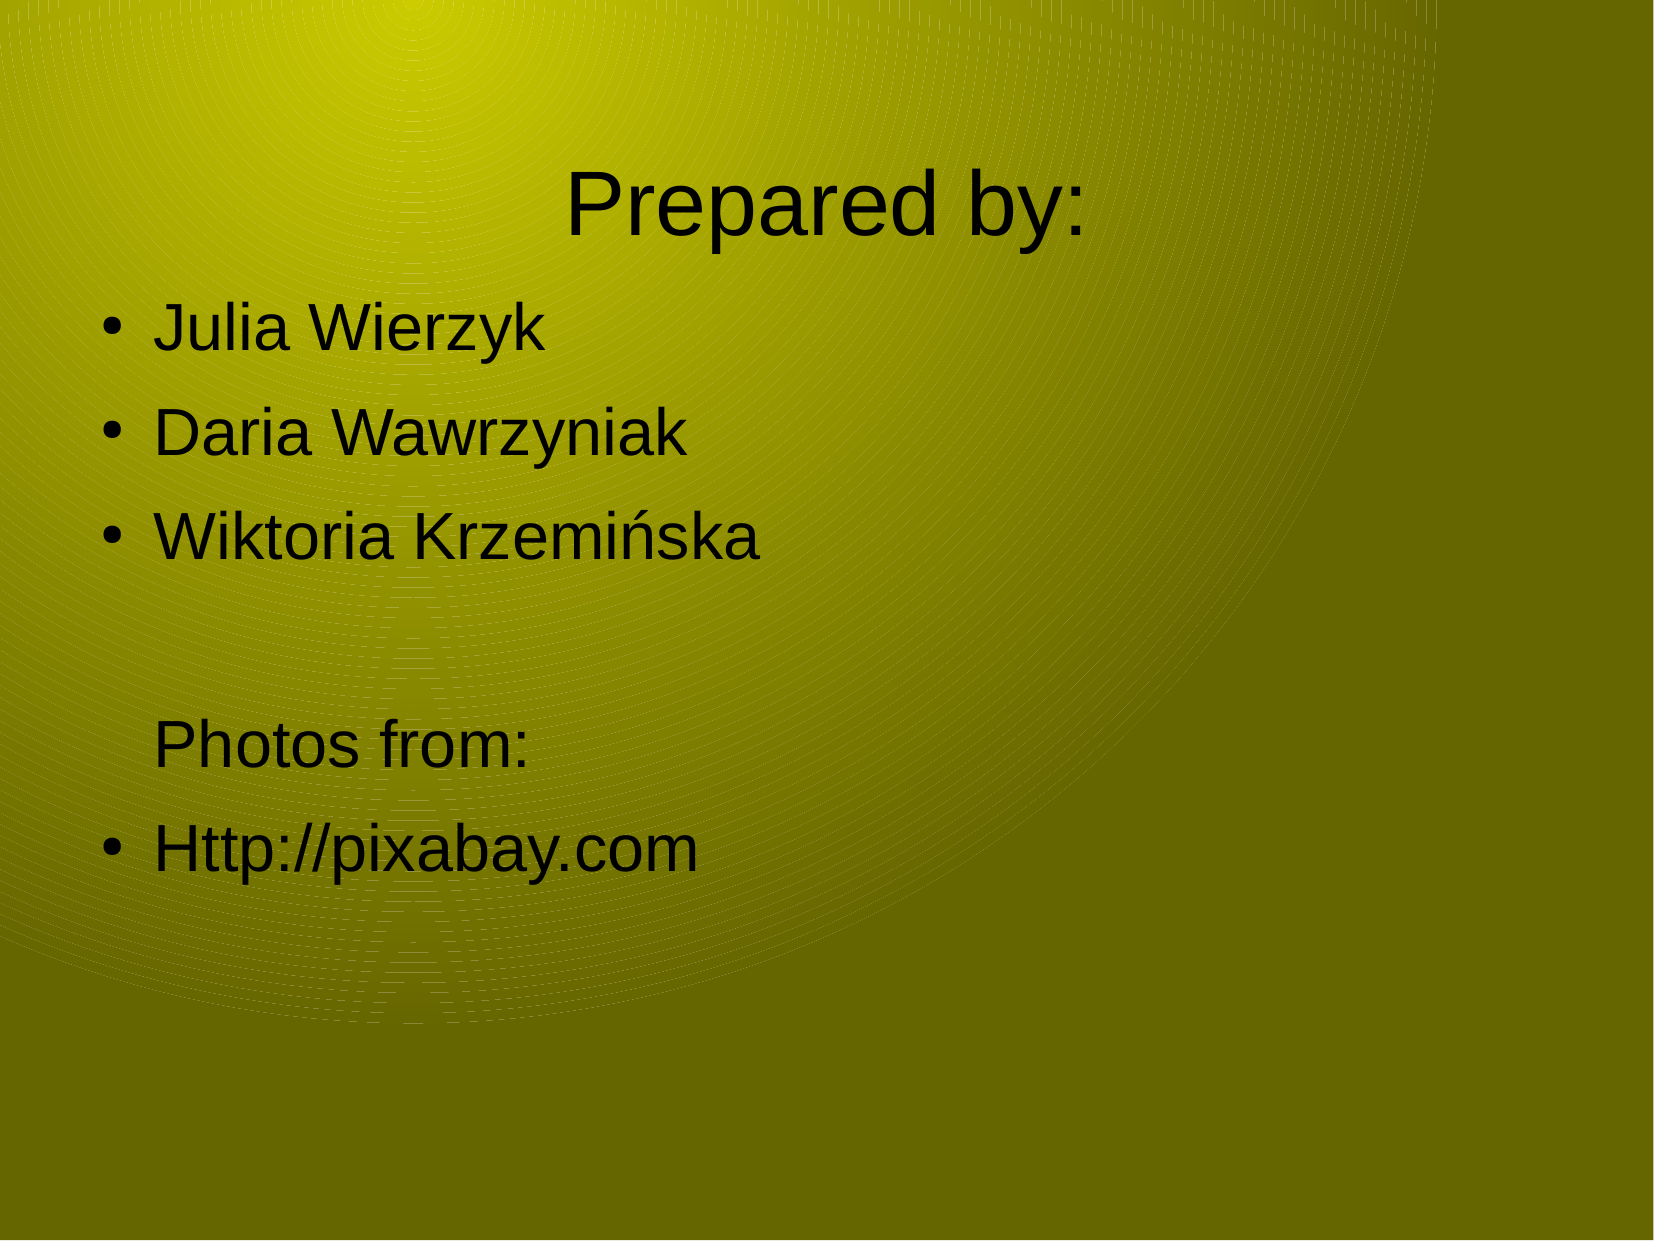

# Prepared by:
Julia Wierzyk
Daria Wawrzyniak
Wiktoria Krzemińska
Photos from:
Http://pixabay.com